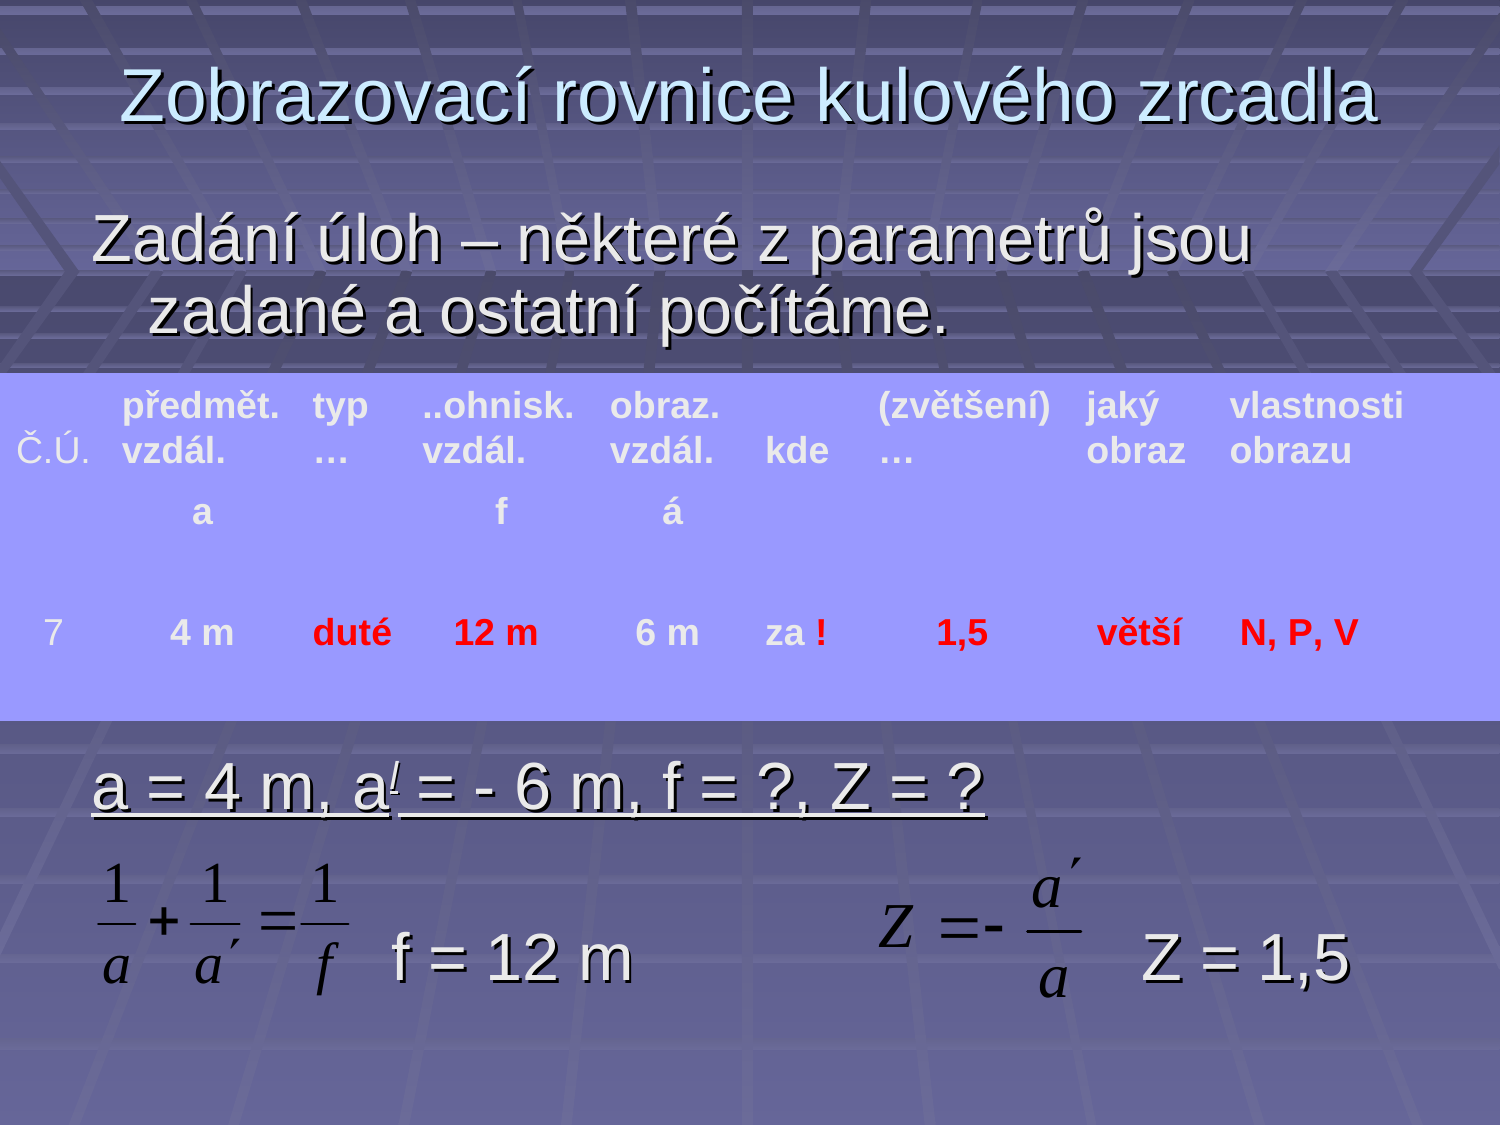

# Zobrazovací rovnice kulového zrcadla
Zadání úloh – některé z parametrů jsou zadané a ostatní počítáme.
a = 4 m, al = - 6 m, f = ?, Z = ?
f = 12 m				Z = 1,5
| Č.Ú. | předmět.vzdál. | typ… | ..ohnisk.vzdál. | obraz.vzdál. | kde | (zvětšení)… | jaký obraz | vlastnosti obrazu | |
| --- | --- | --- | --- | --- | --- | --- | --- | --- | --- |
| | a | | f | á | | | | | |
| | | | | | | | | | |
| 7 | 4 m | duté | 12 m | 6 m | za ! | 1,5 | větší | N, P, V | |
| | | | | | | | | | |